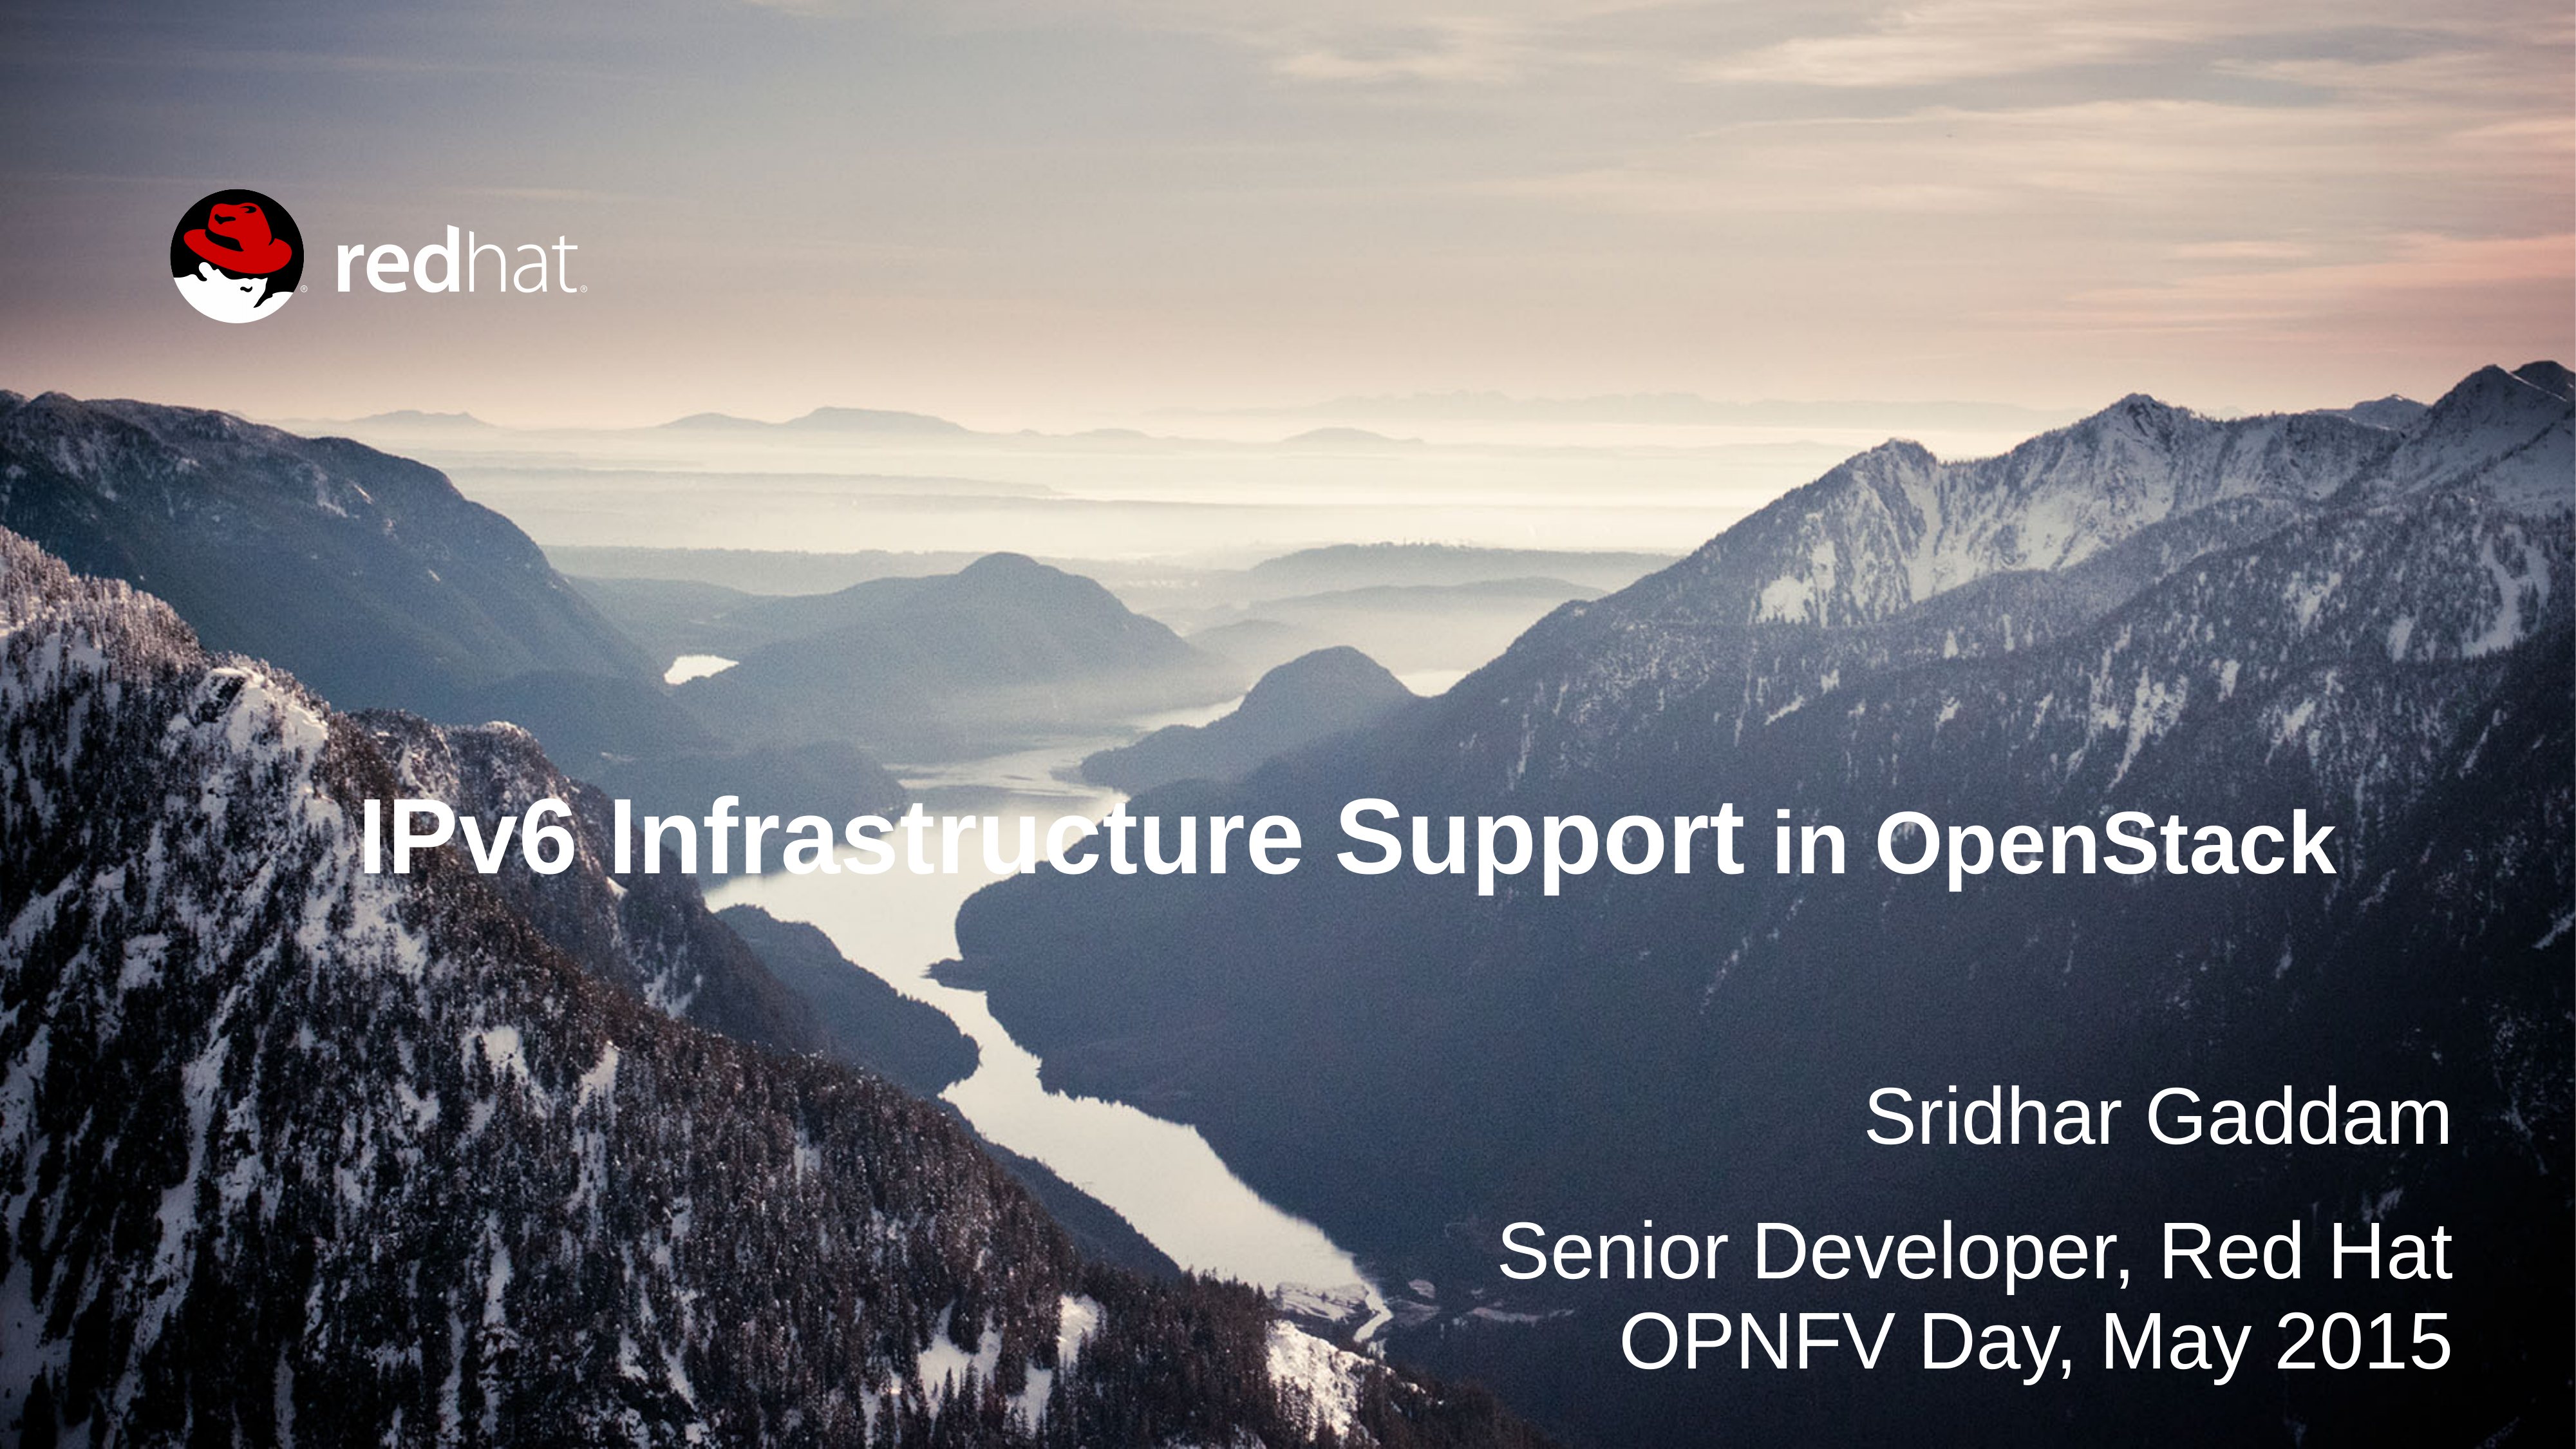

IPv6 Infrastructure Support in OpenStack
Sridhar Gaddam
Senior Developer, Red Hat
OPNFV Day, May 2015